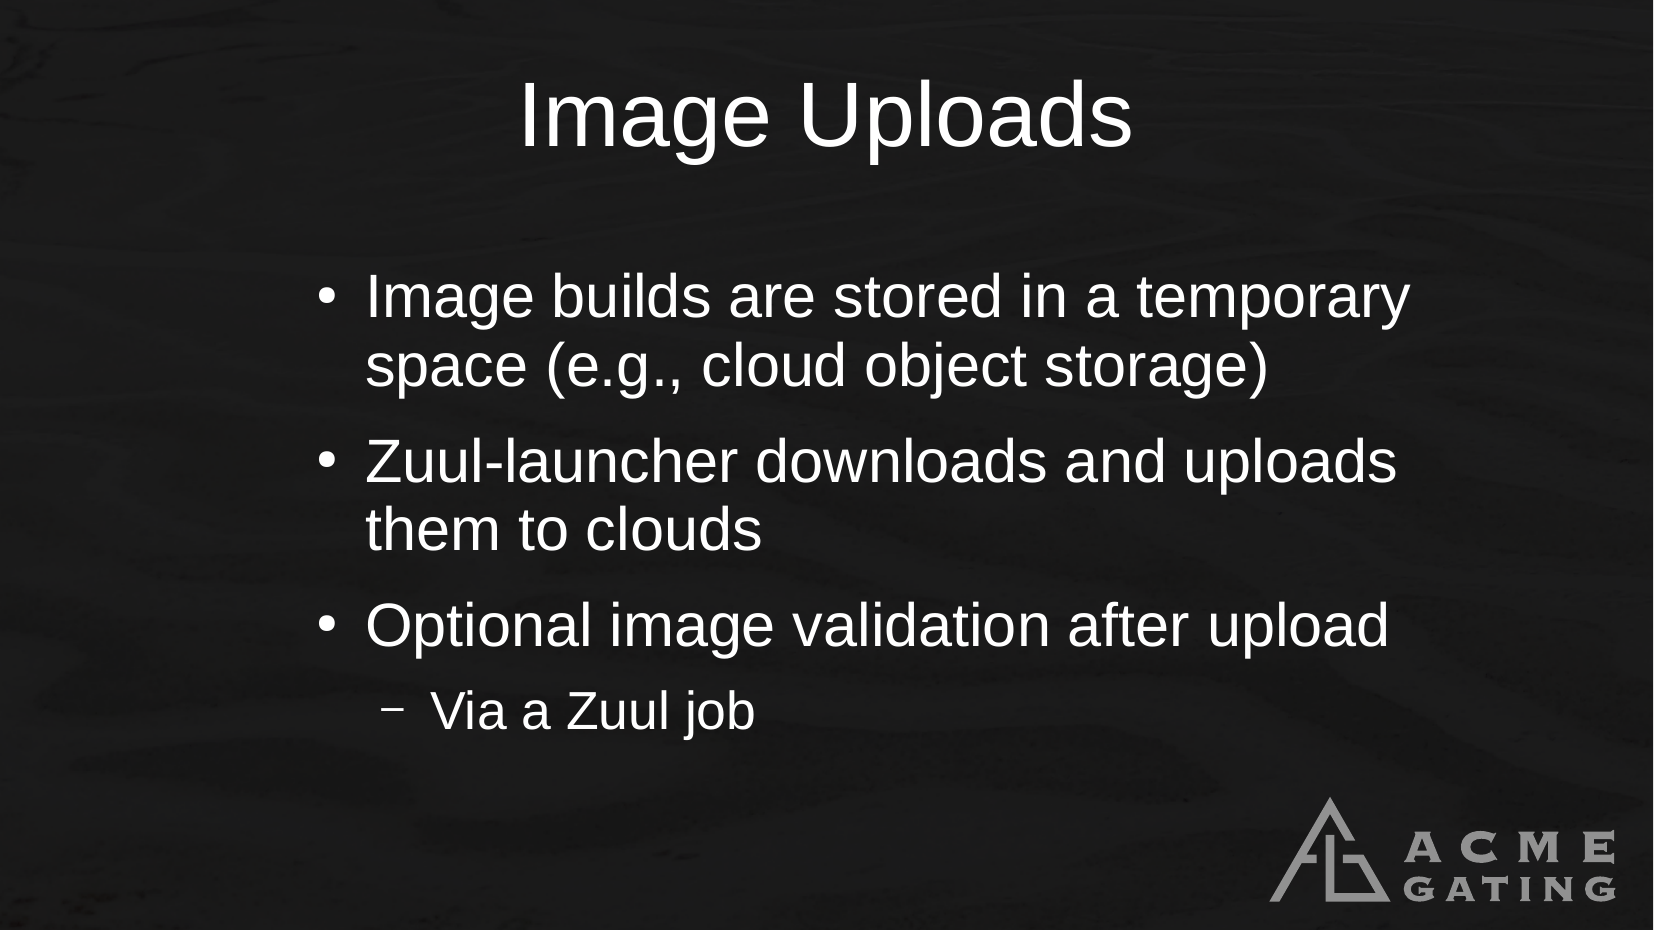

# Image Uploads
Image builds are stored in a temporary space (e.g., cloud object storage)
Zuul-launcher downloads and uploads them to clouds
Optional image validation after upload
Via a Zuul job